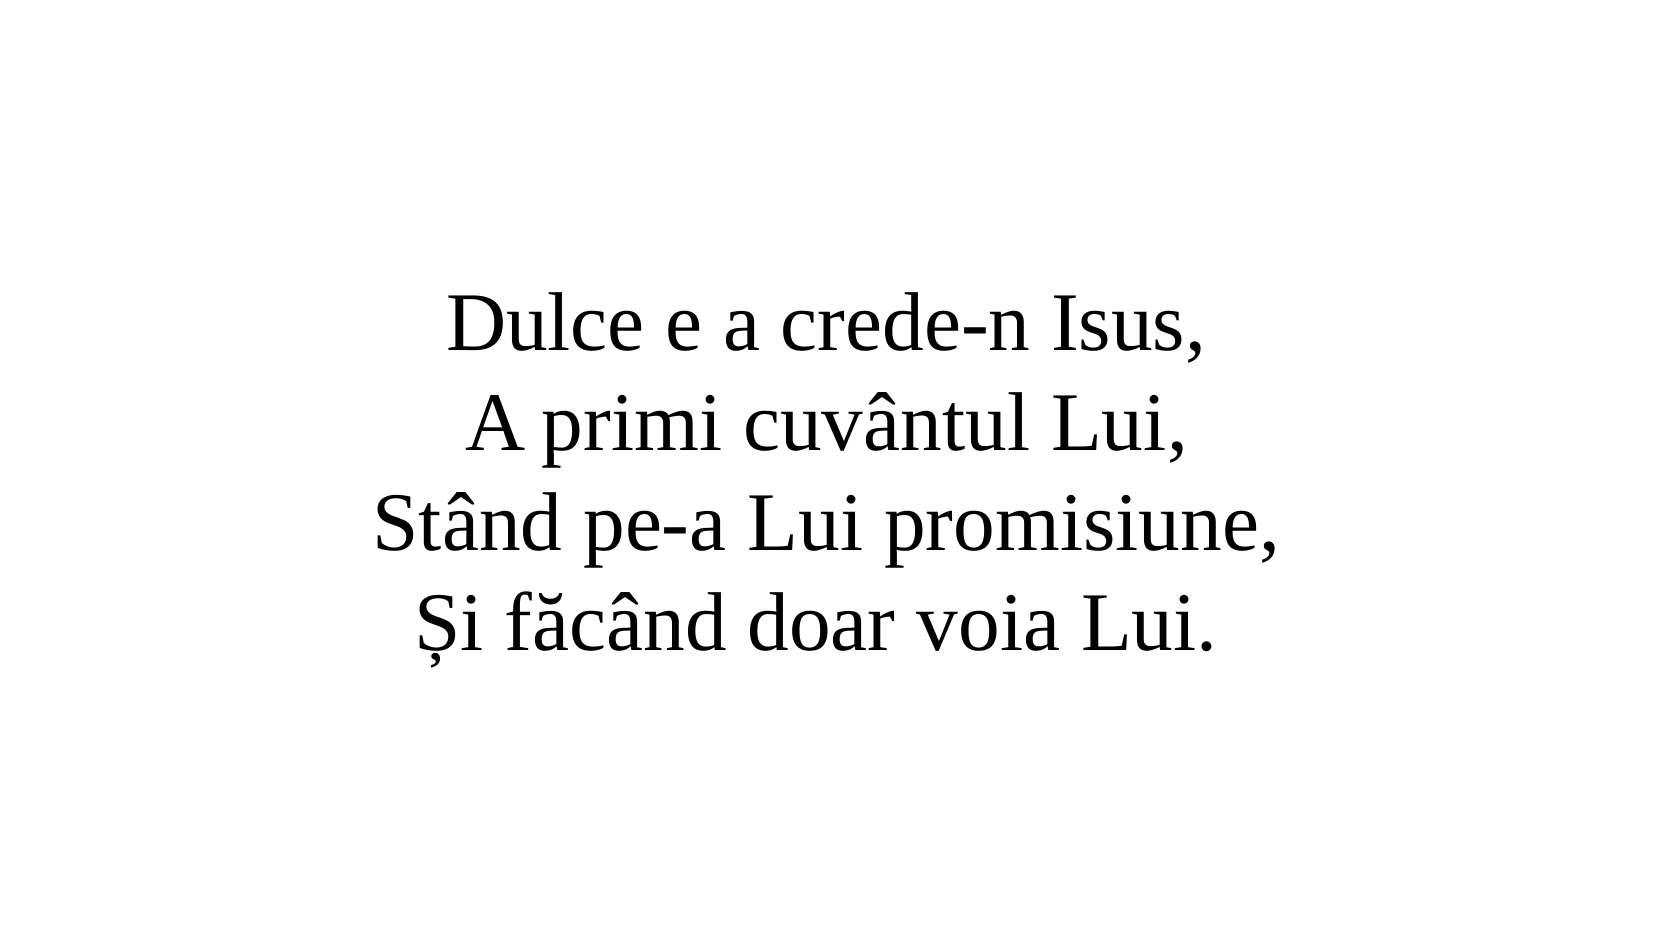

# Dulce e a crede-n Isus, A primi cuvântul Lui, Stând pe-a Lui promisiune, Și făcând doar voia Lui.